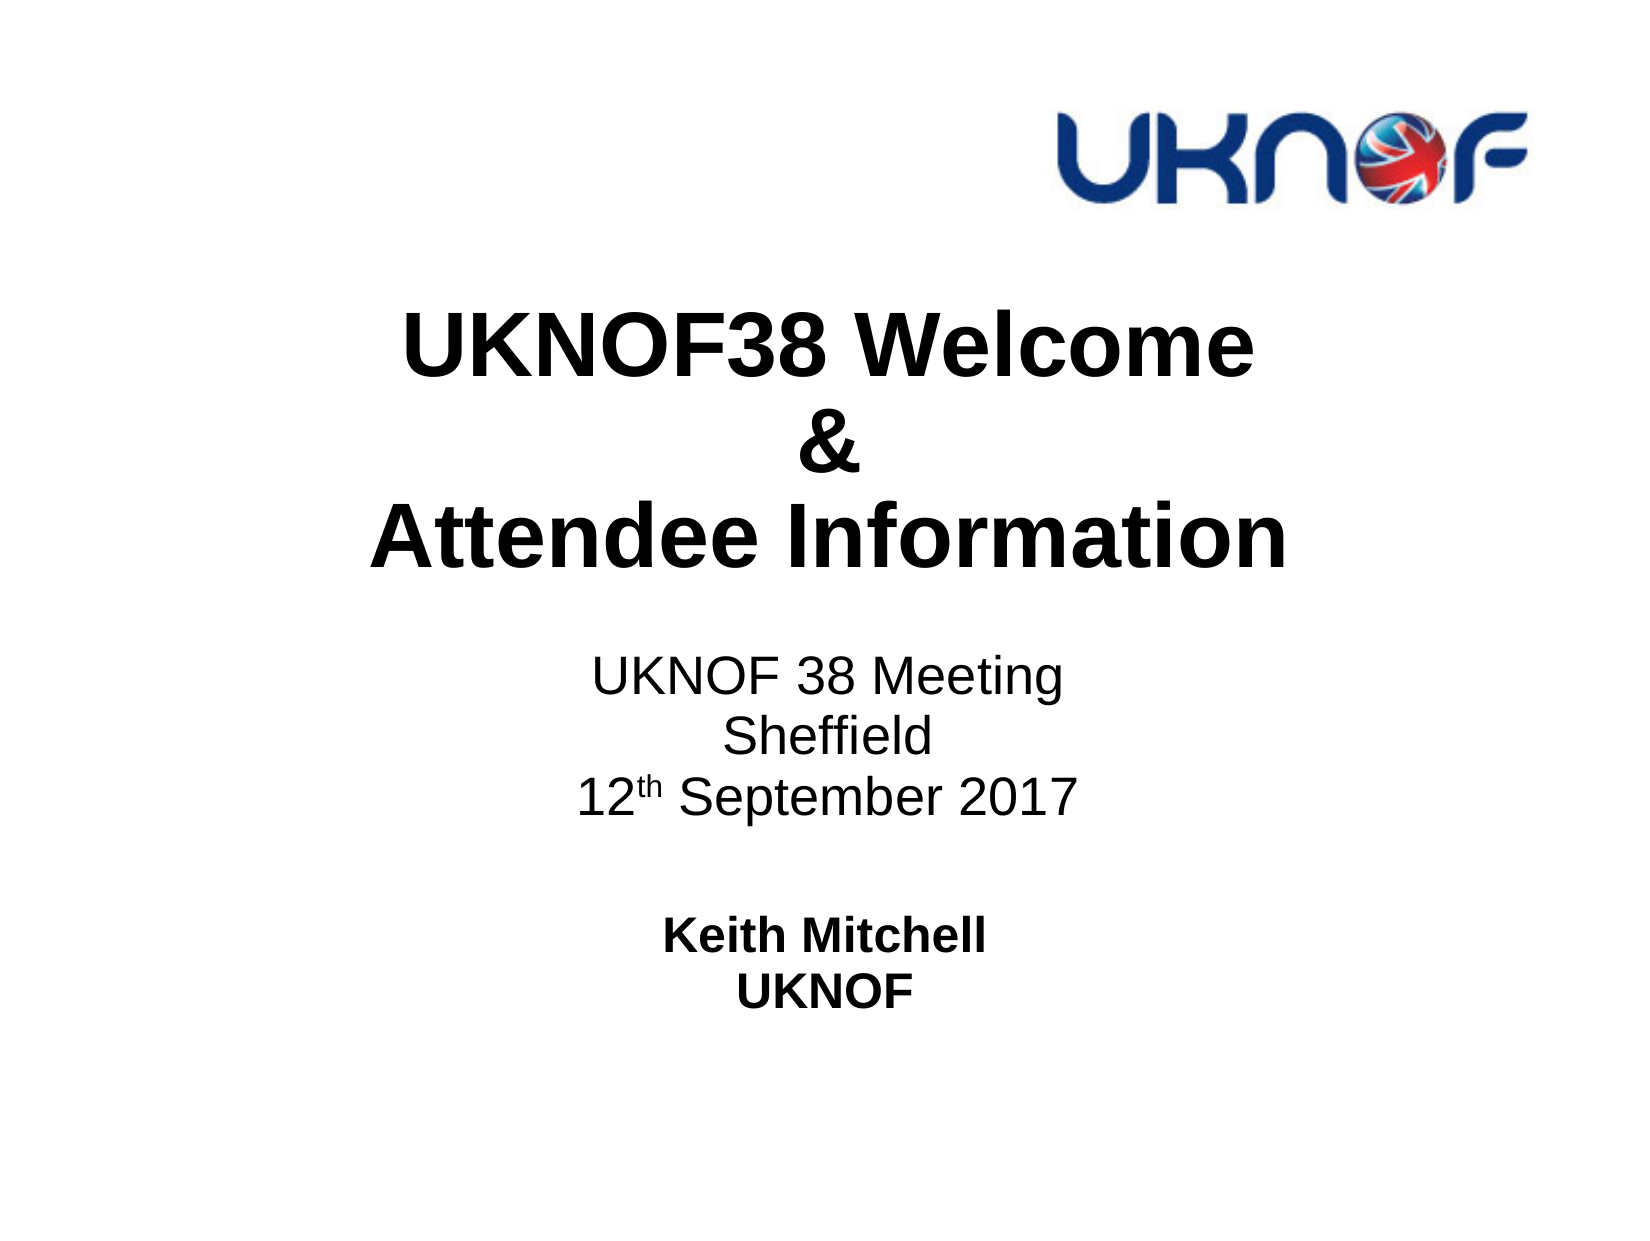

UKNOF38 Welcome
&
Attendee Information
UKNOF 38 Meeting
Sheffield
12th September 2017
Keith Mitchell
UKNOF